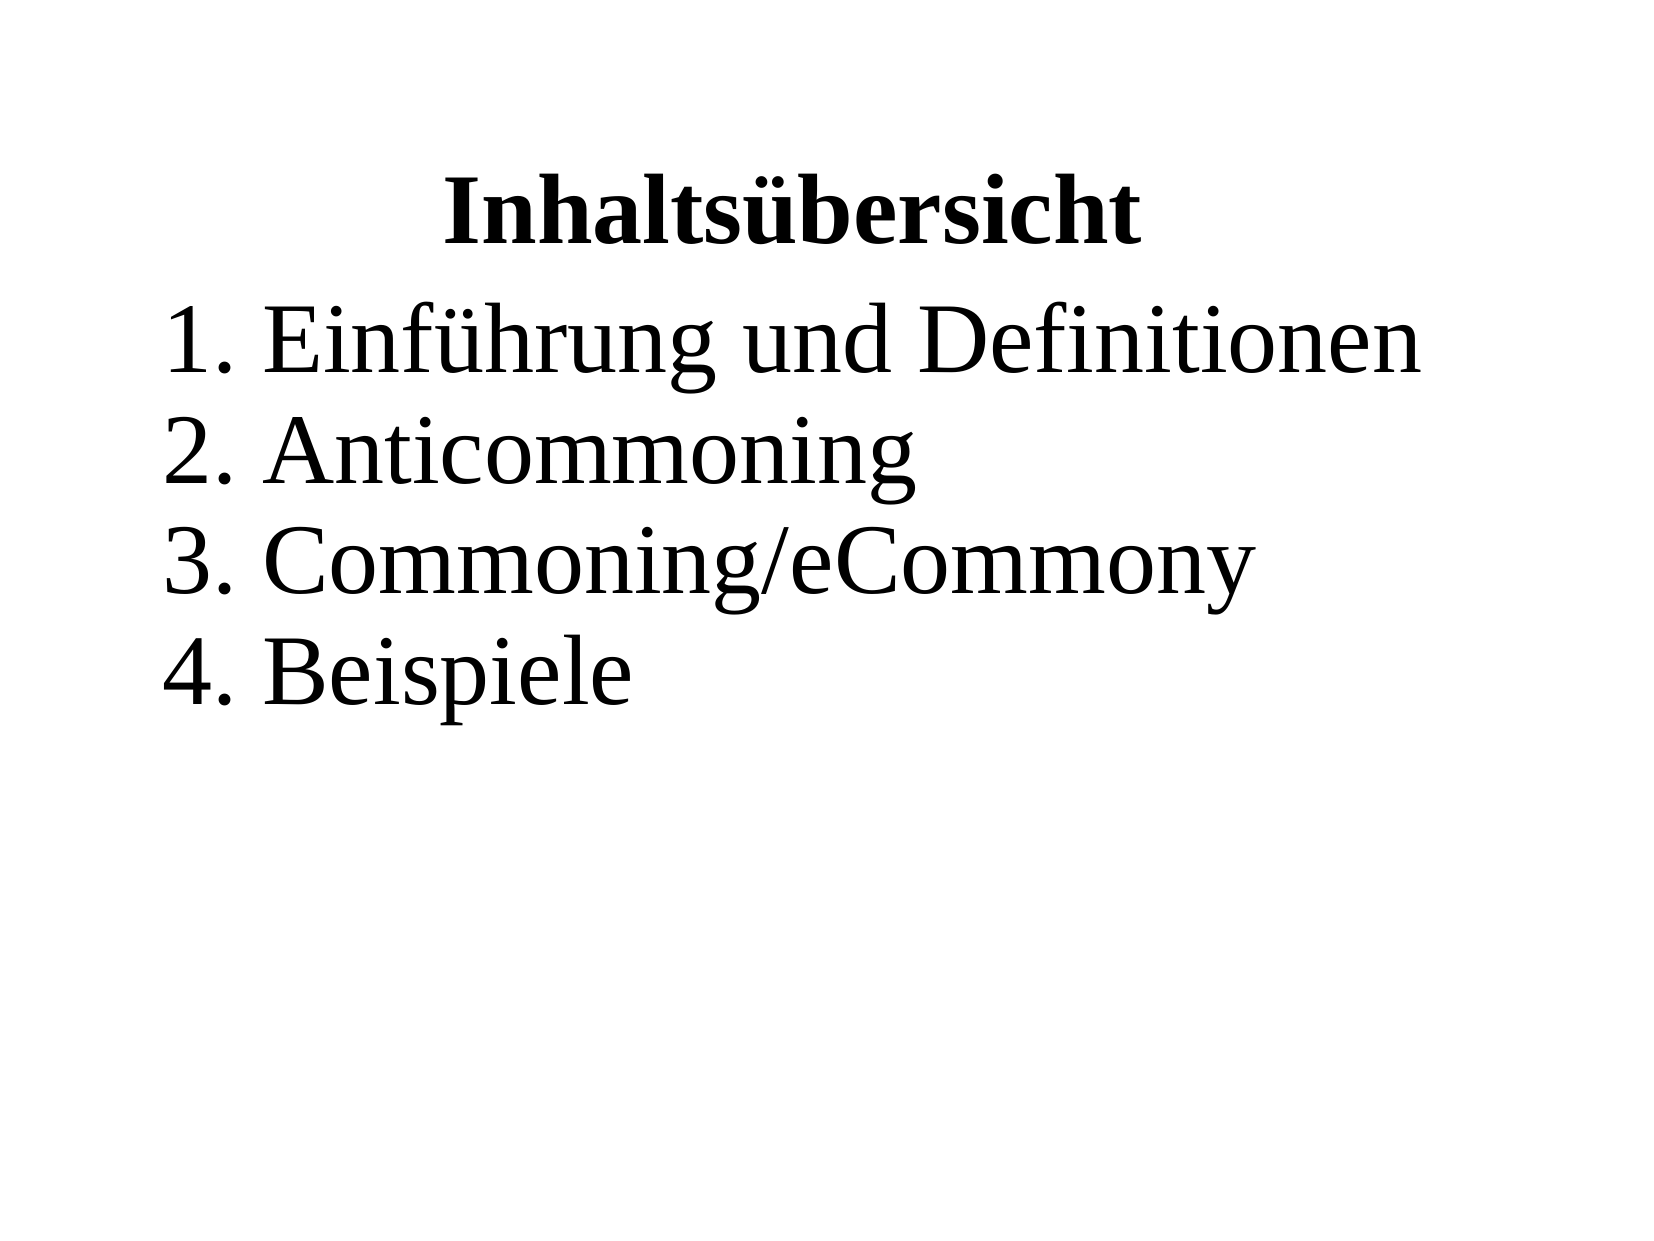

Inhaltsübersicht
 Einführung und Definitionen
 Anticommoning
 Commoning/eCommony
 Beispiele